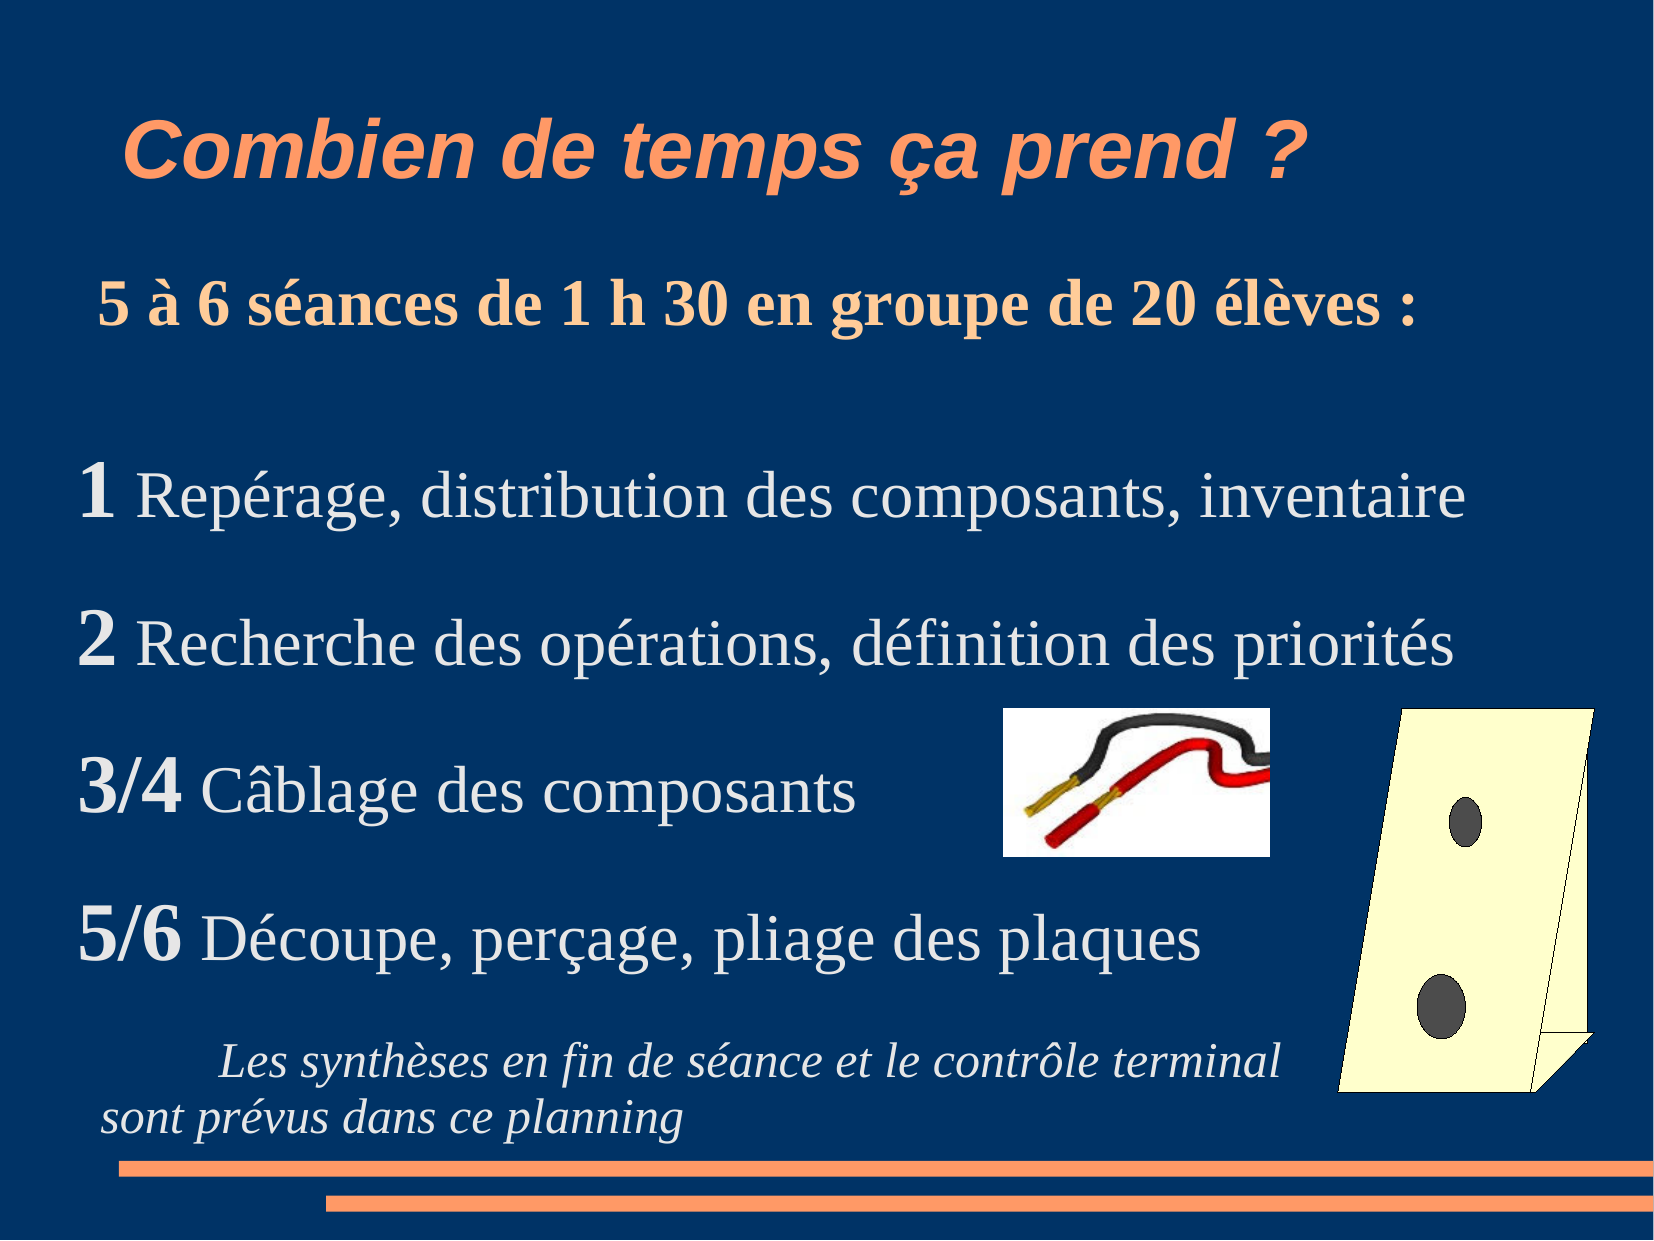

# Combien de temps ça prend ?
5 à 6 séances de 1 h 30 en groupe de 20 élèves :
1 Repérage, distribution des composants, inventaire
2 Recherche des opérations, définition des priorités
3/4 Câblage des composants
5/6 Découpe, perçage, pliage des plaques
	Les synthèses en fin de séance et le contrôle terminal sont prévus dans ce planning